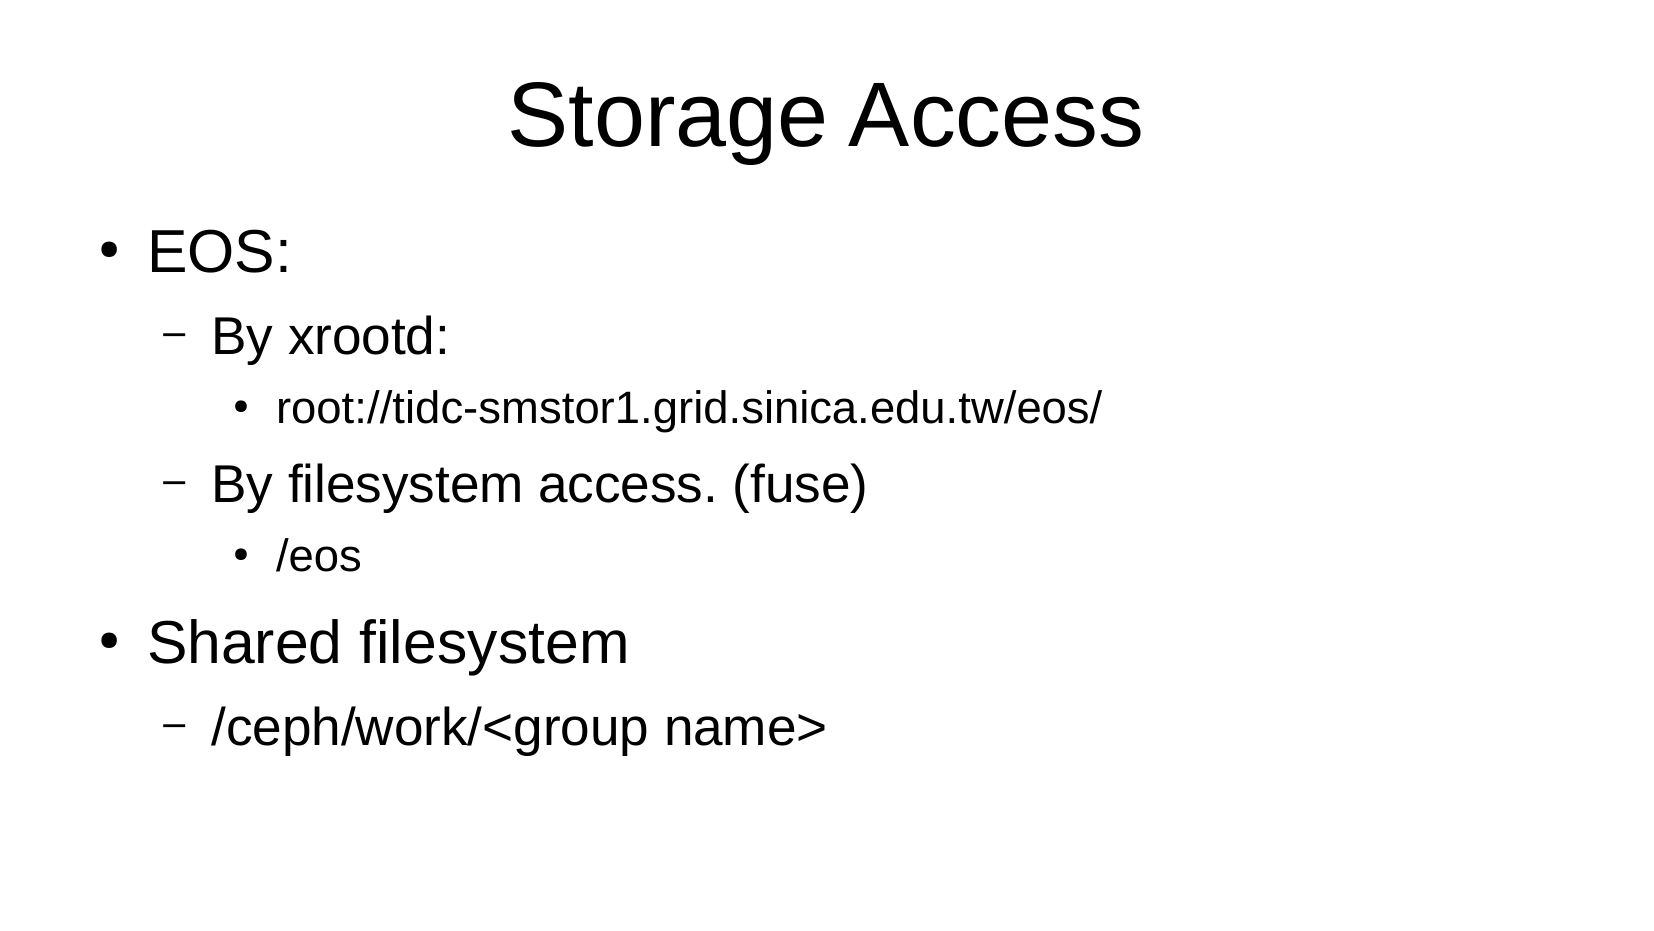

# Storage Access
EOS:
By xrootd:
root://tidc-smstor1.grid.sinica.edu.tw/eos/
By filesystem access. (fuse)
/eos
Shared filesystem
/ceph/work/<group name>